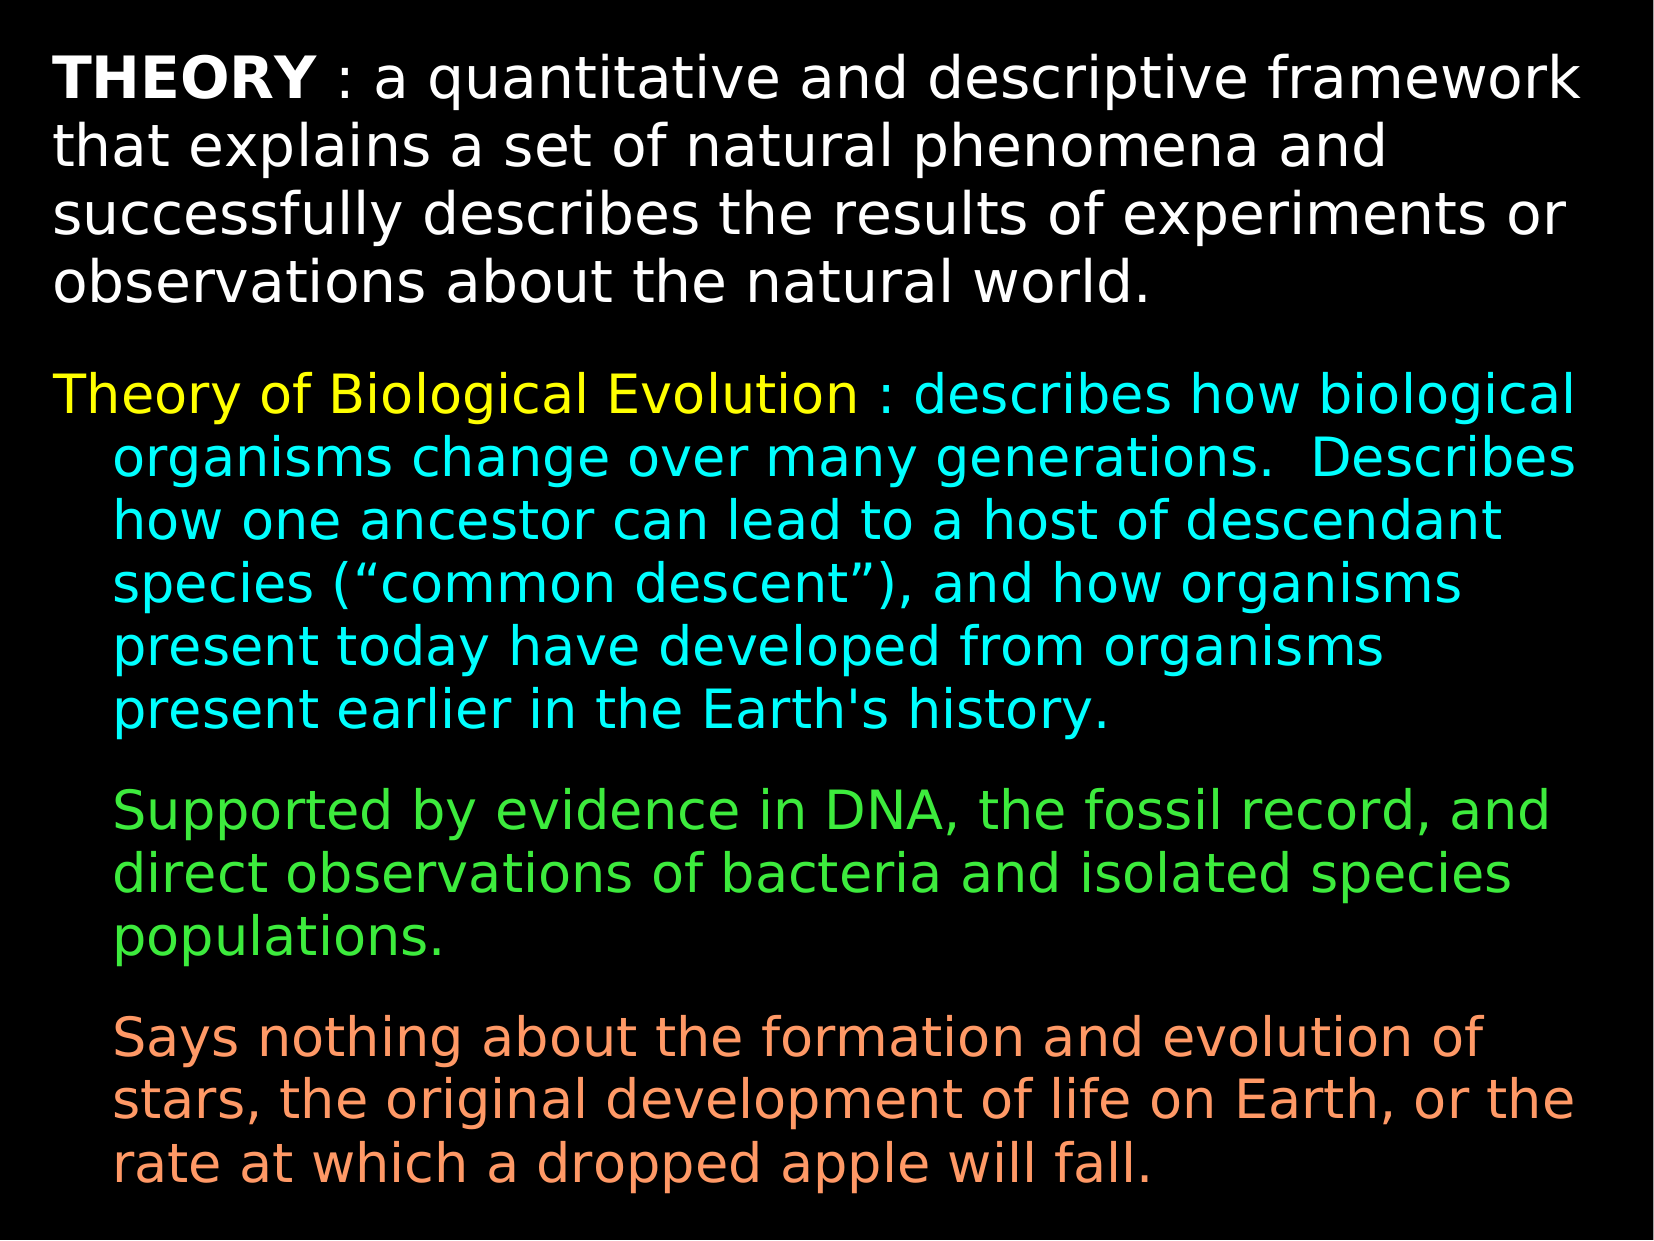

THEORY : a quantitative and descriptive framework that explains a set of natural phenomena and successfully describes the results of experiments or observations about the natural world.
Theory of Biological Evolution : describes how biological organisms change over many generations. Describes how one ancestor can lead to a host of descendant species (“common descent”), and how organisms present today have developed from organisms present earlier in the Earth's history.
	Supported by evidence in DNA, the fossil record, and direct observations of bacteria and isolated species populations.
	Says nothing about the formation and evolution of stars, the original development of life on Earth, or the rate at which a dropped apple will fall.